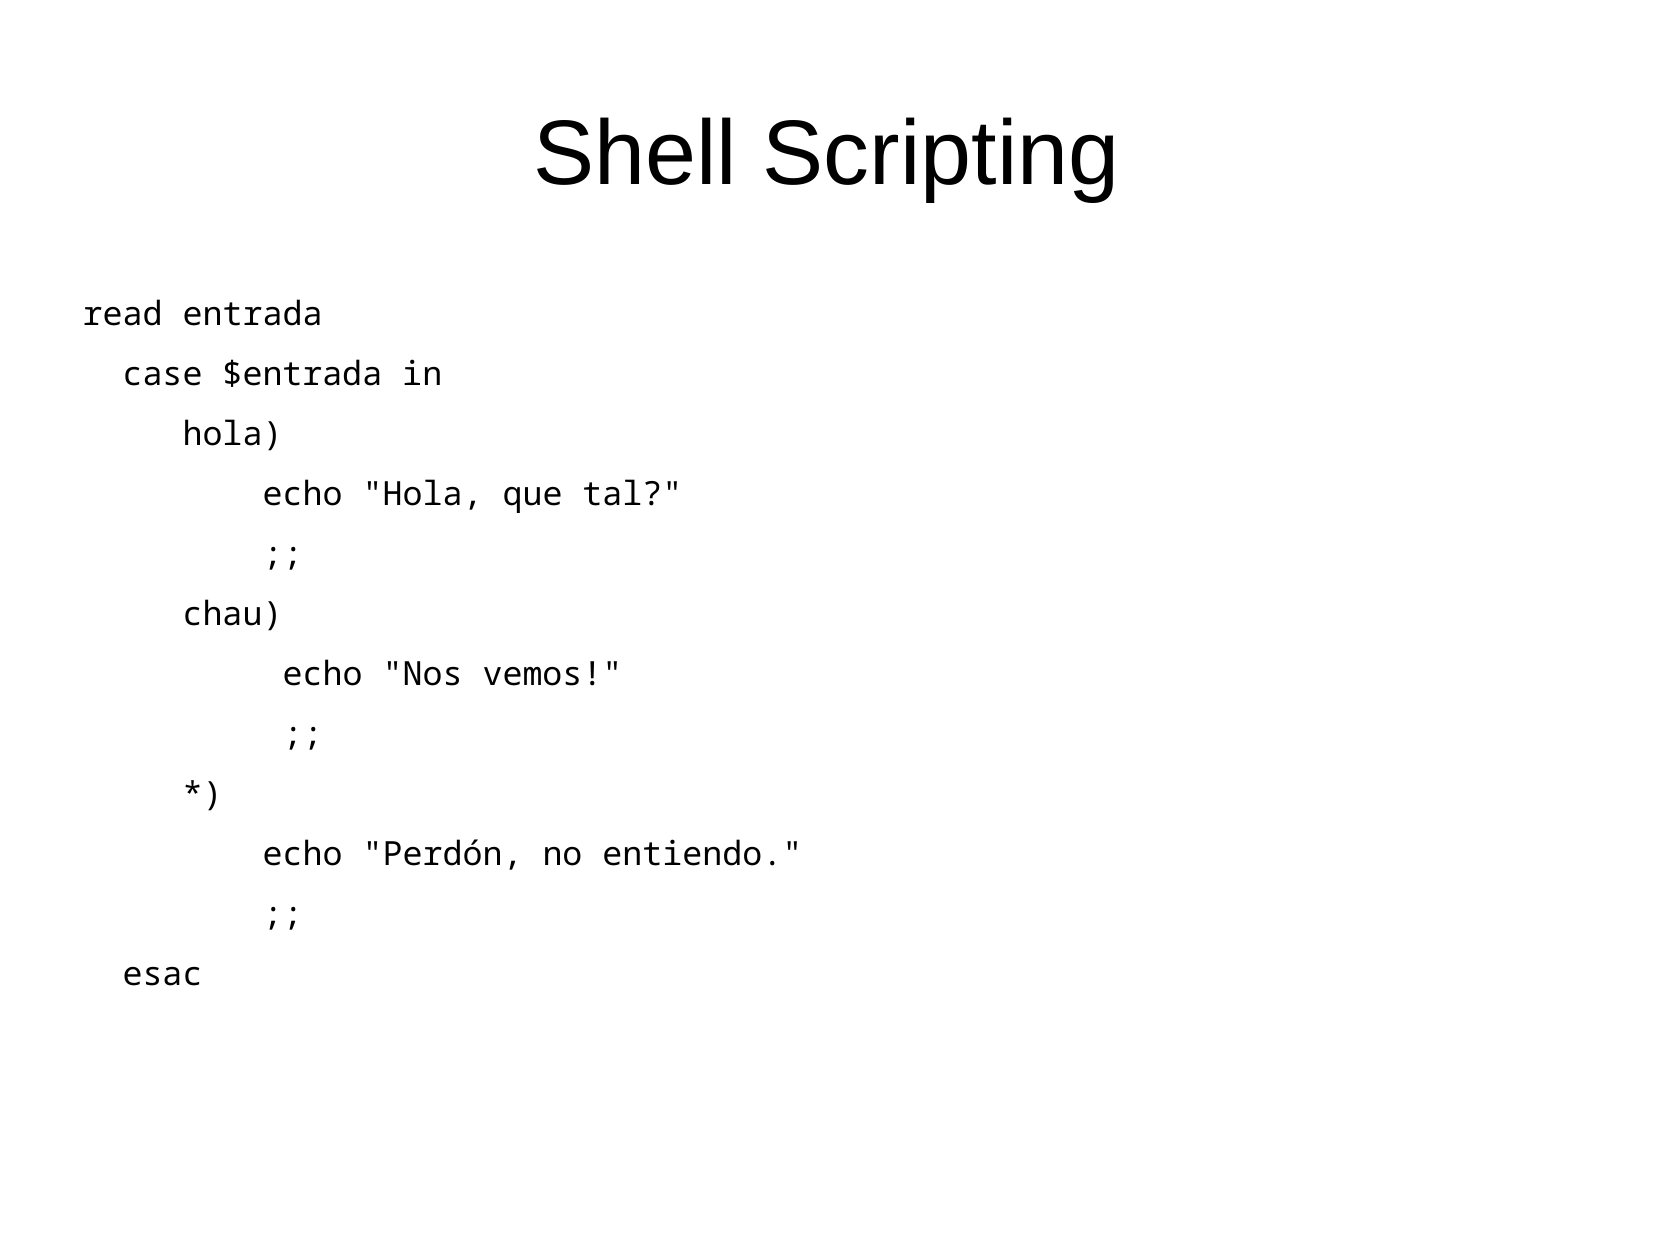

# Shell Scripting
read entrada
 case $entrada in
 hola)
 echo "Hola, que tal?"
 ;;
 chau)
 echo "Nos vemos!"
 ;;
 *)
 echo "Perdón, no entiendo."
 ;;
 esac